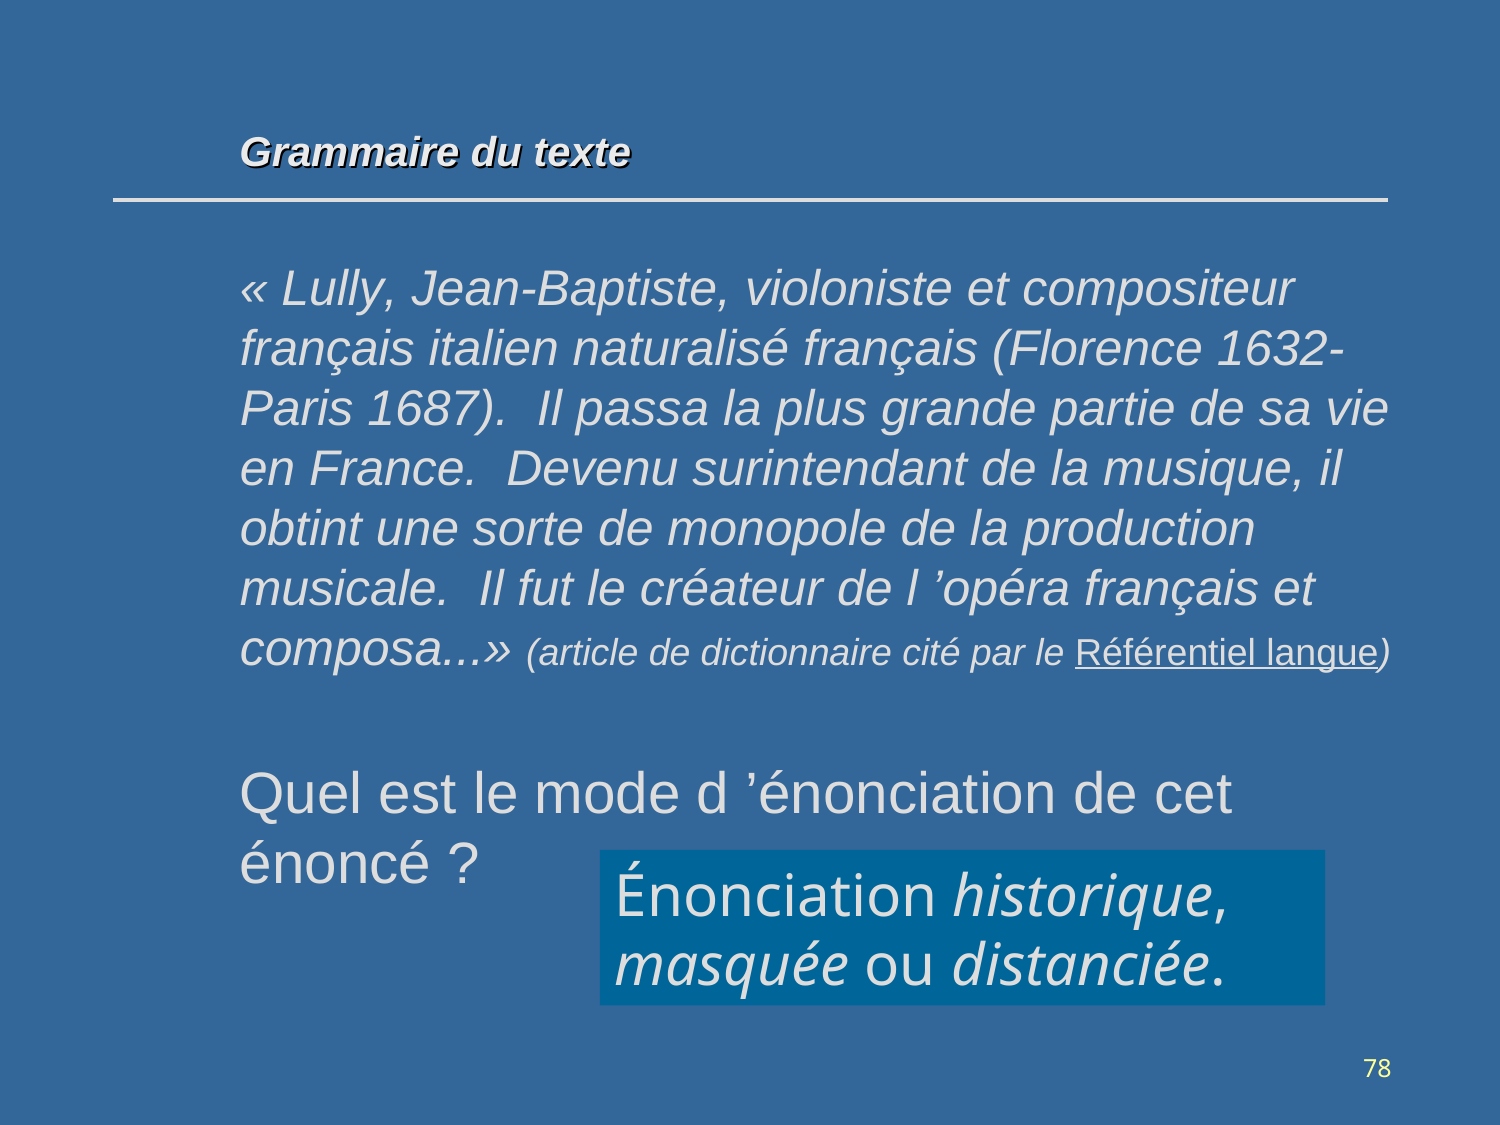

Grammaire du texte
« Lully, Jean-Baptiste, violoniste et compositeur français italien naturalisé français (Florence 1632-Paris 1687). Il passa la plus grande partie de sa vie en France. Devenu surintendant de la musique, il obtint une sorte de monopole de la production musicale. Il fut le créateur de l ’opéra français et composa...» (article de dictionnaire cité par le Référentiel langue)
Quel est le mode d ’énonciation de cet énoncé ?
Énonciation historique, masquée ou distanciée.
78